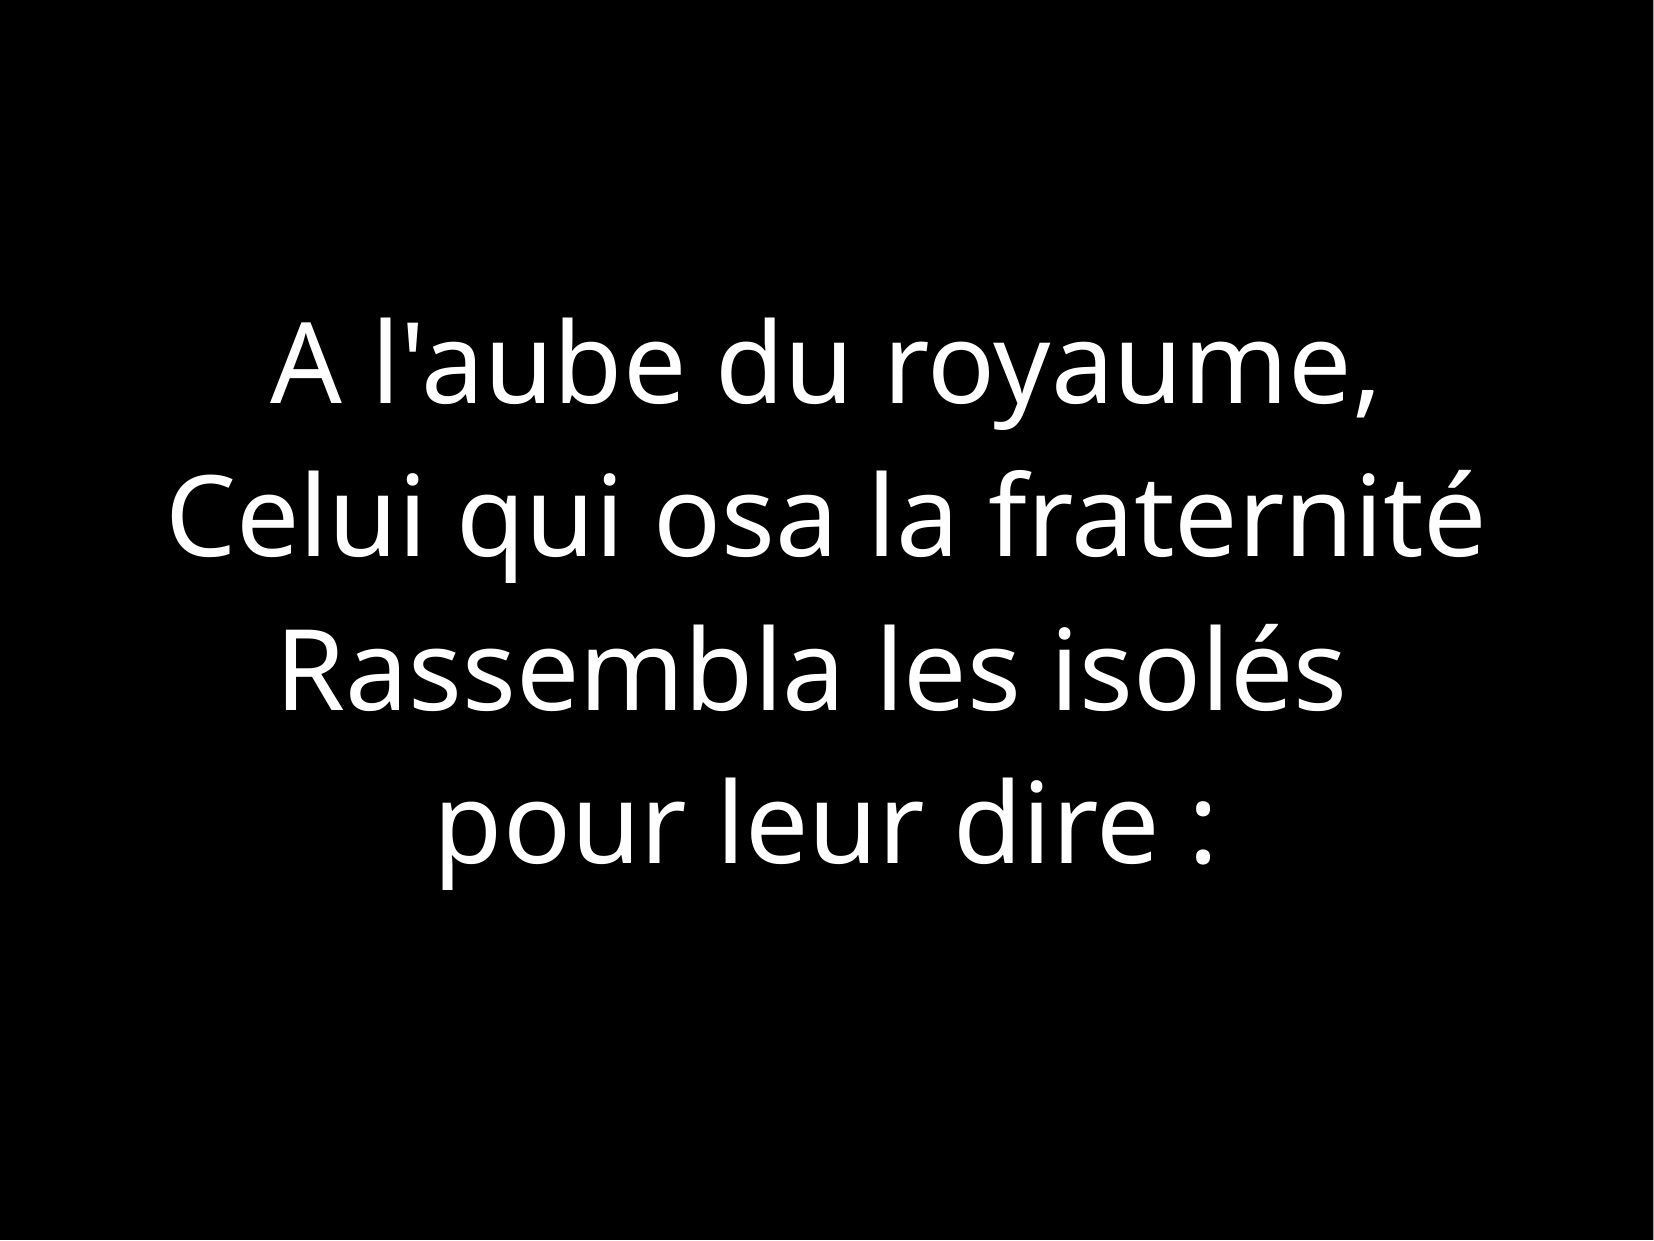

# A l'aube du royaume,
Celui qui osa la fraternité
Rassembla les isolés
pour leur dire :